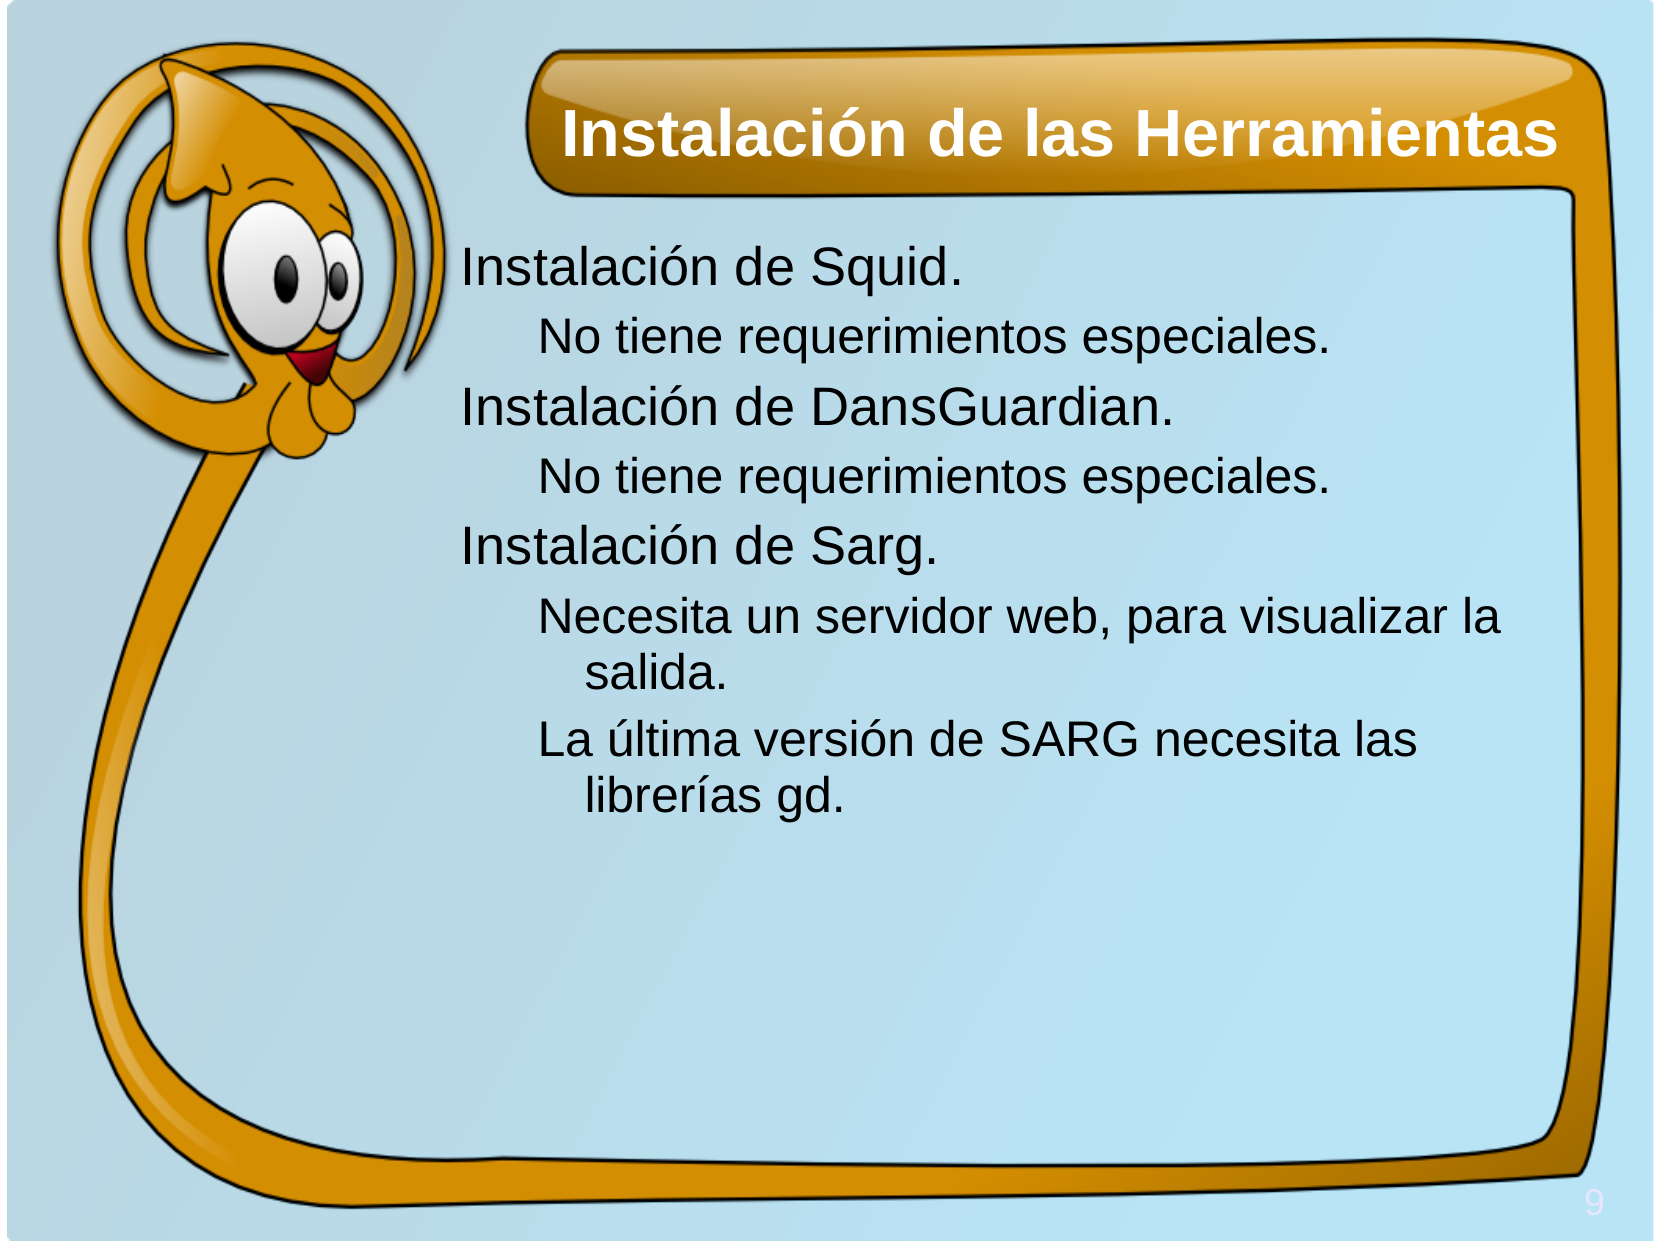

# Instalación de las Herramientas
Instalación de Squid.
No tiene requerimientos especiales.
Instalación de DansGuardian.
No tiene requerimientos especiales.
Instalación de Sarg.
Necesita un servidor web, para visualizar la salida.
La última versión de SARG necesita las librerías gd.
9